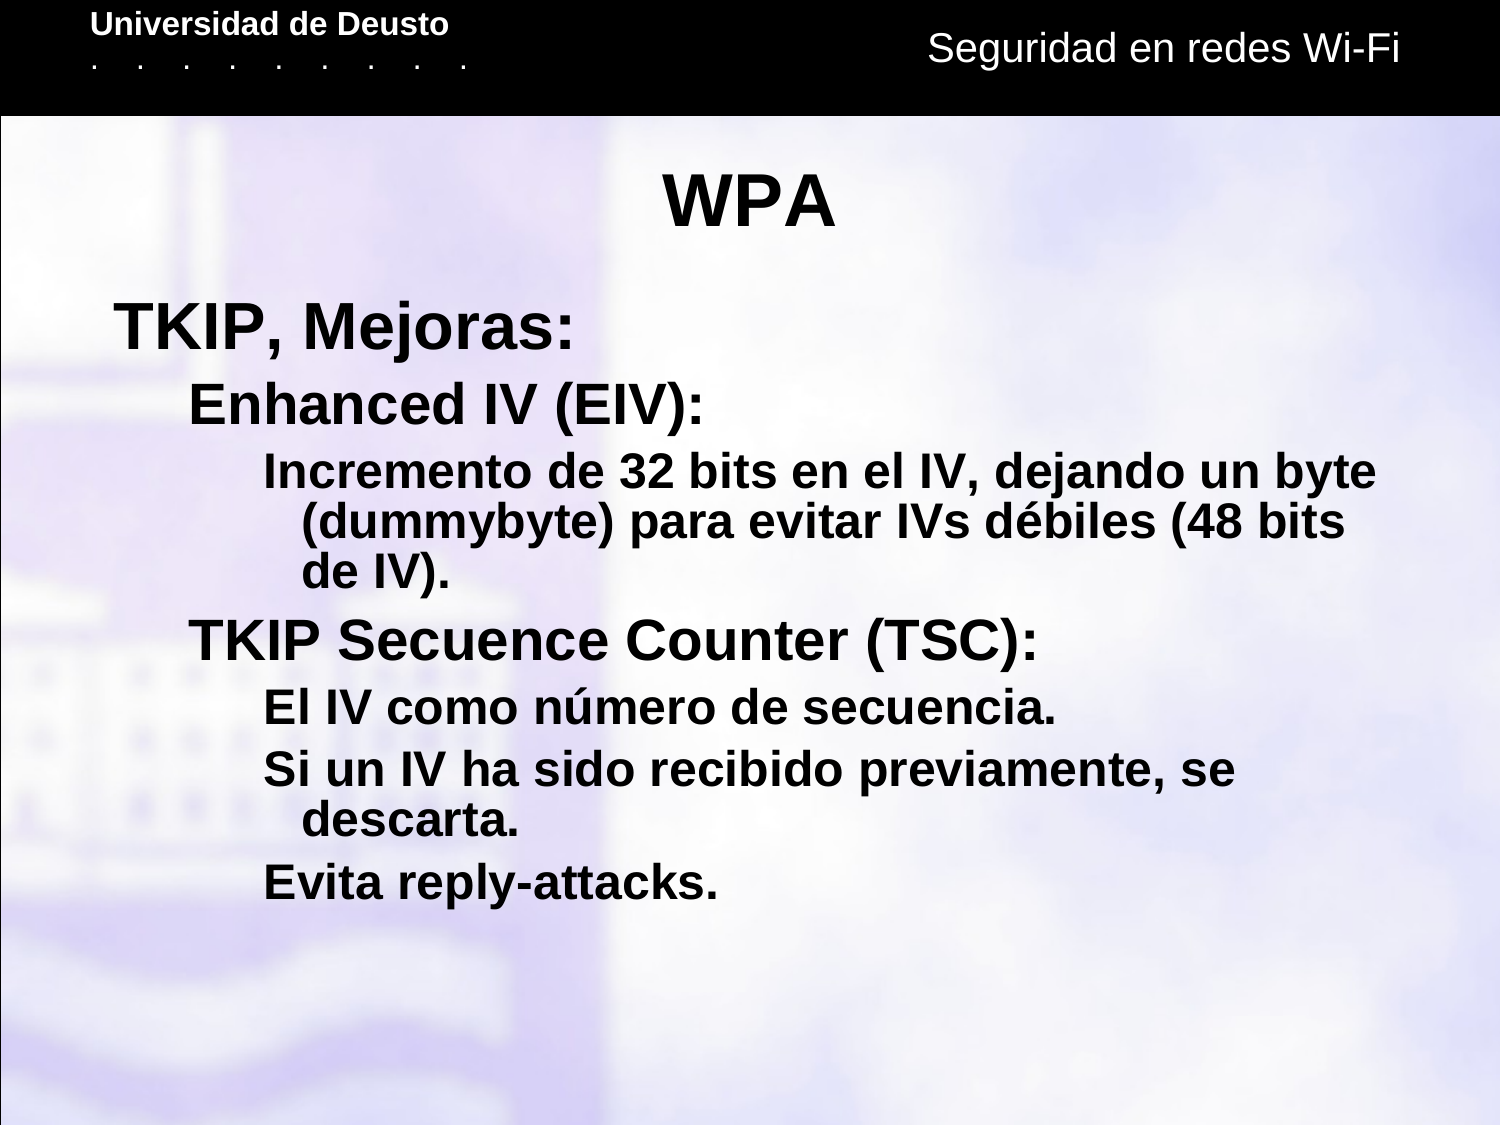

# WPA
TKIP, Mejoras:
Enhanced IV (EIV):
Incremento de 32 bits en el IV, dejando un byte (dummybyte) para evitar IVs débiles (48 bits de IV).
TKIP Secuence Counter (TSC):
El IV como número de secuencia.
Si un IV ha sido recibido previamente, se descarta.
Evita reply-attacks.